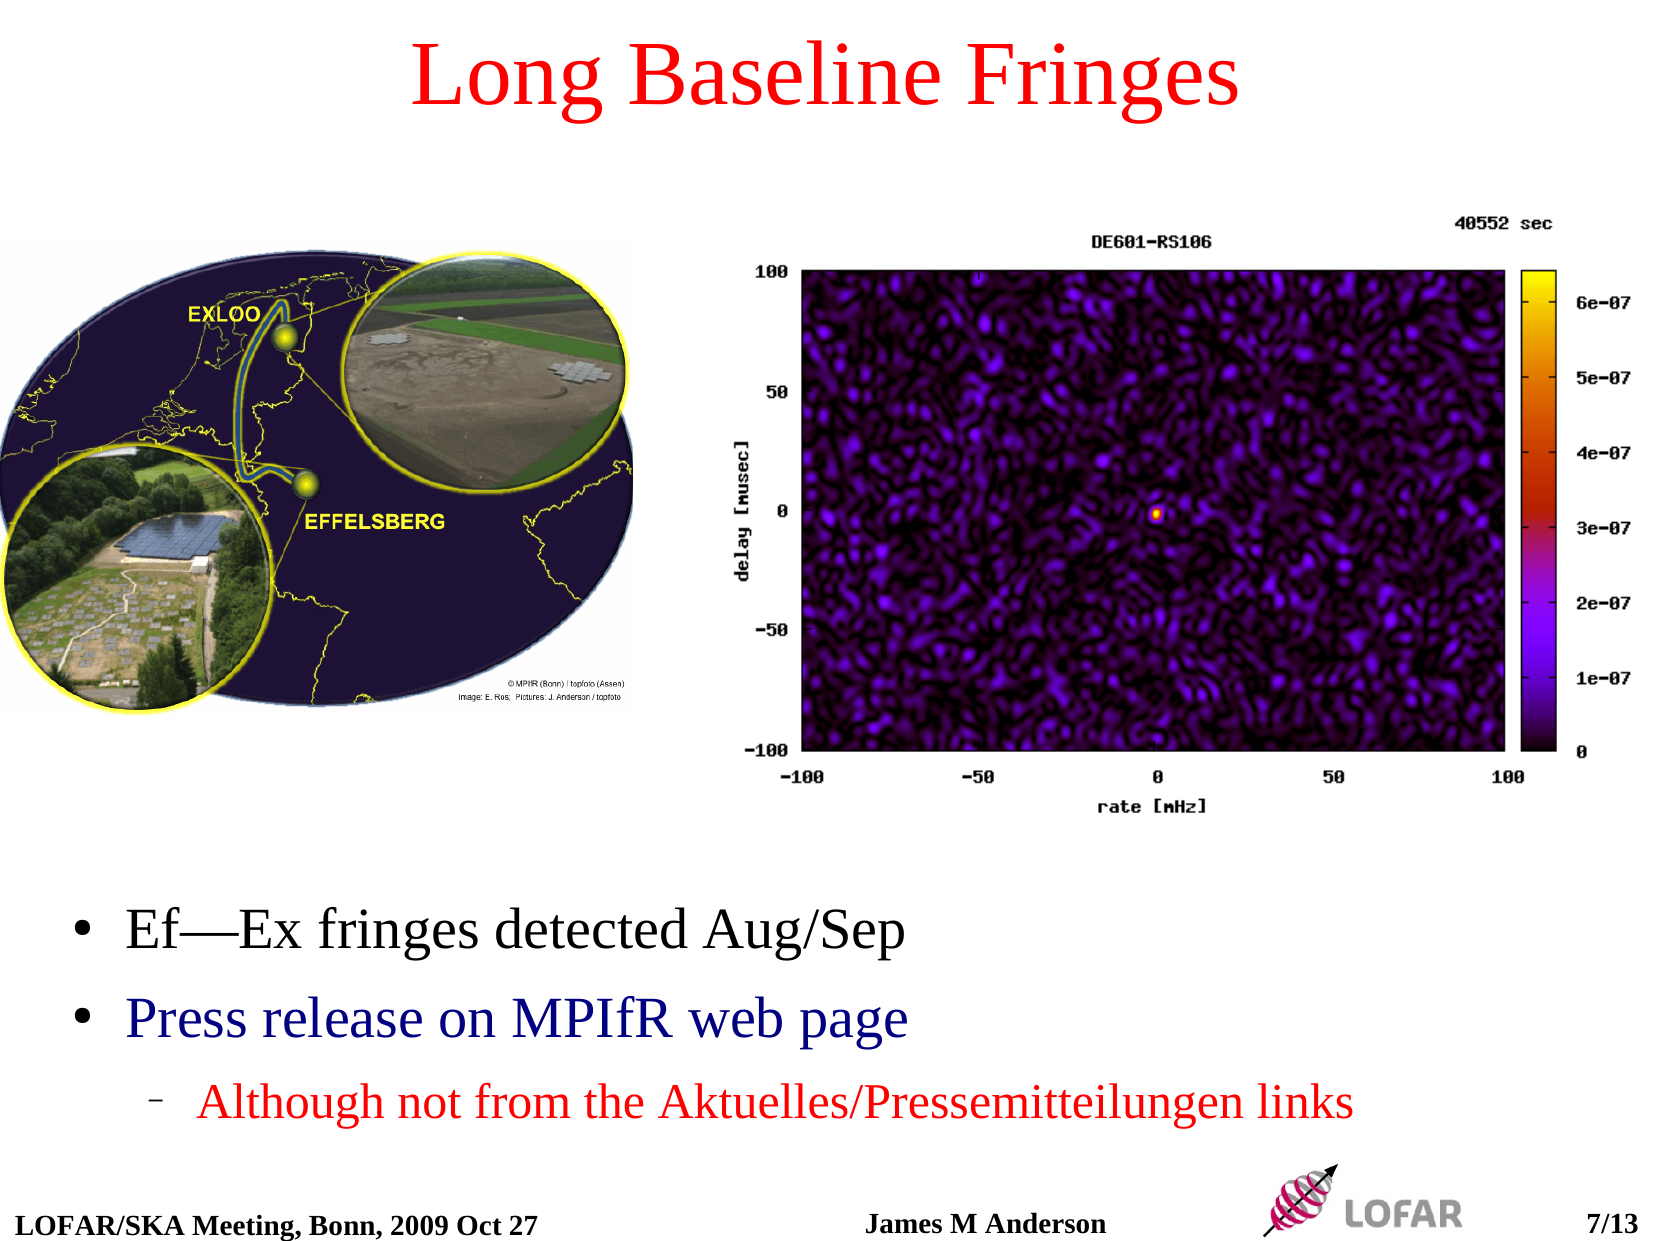

# Long Baseline Fringes
Ef—Ex fringes detected Aug/Sep
Press release on MPIfR web page
Although not from the Aktuelles/Pressemitteilungen links